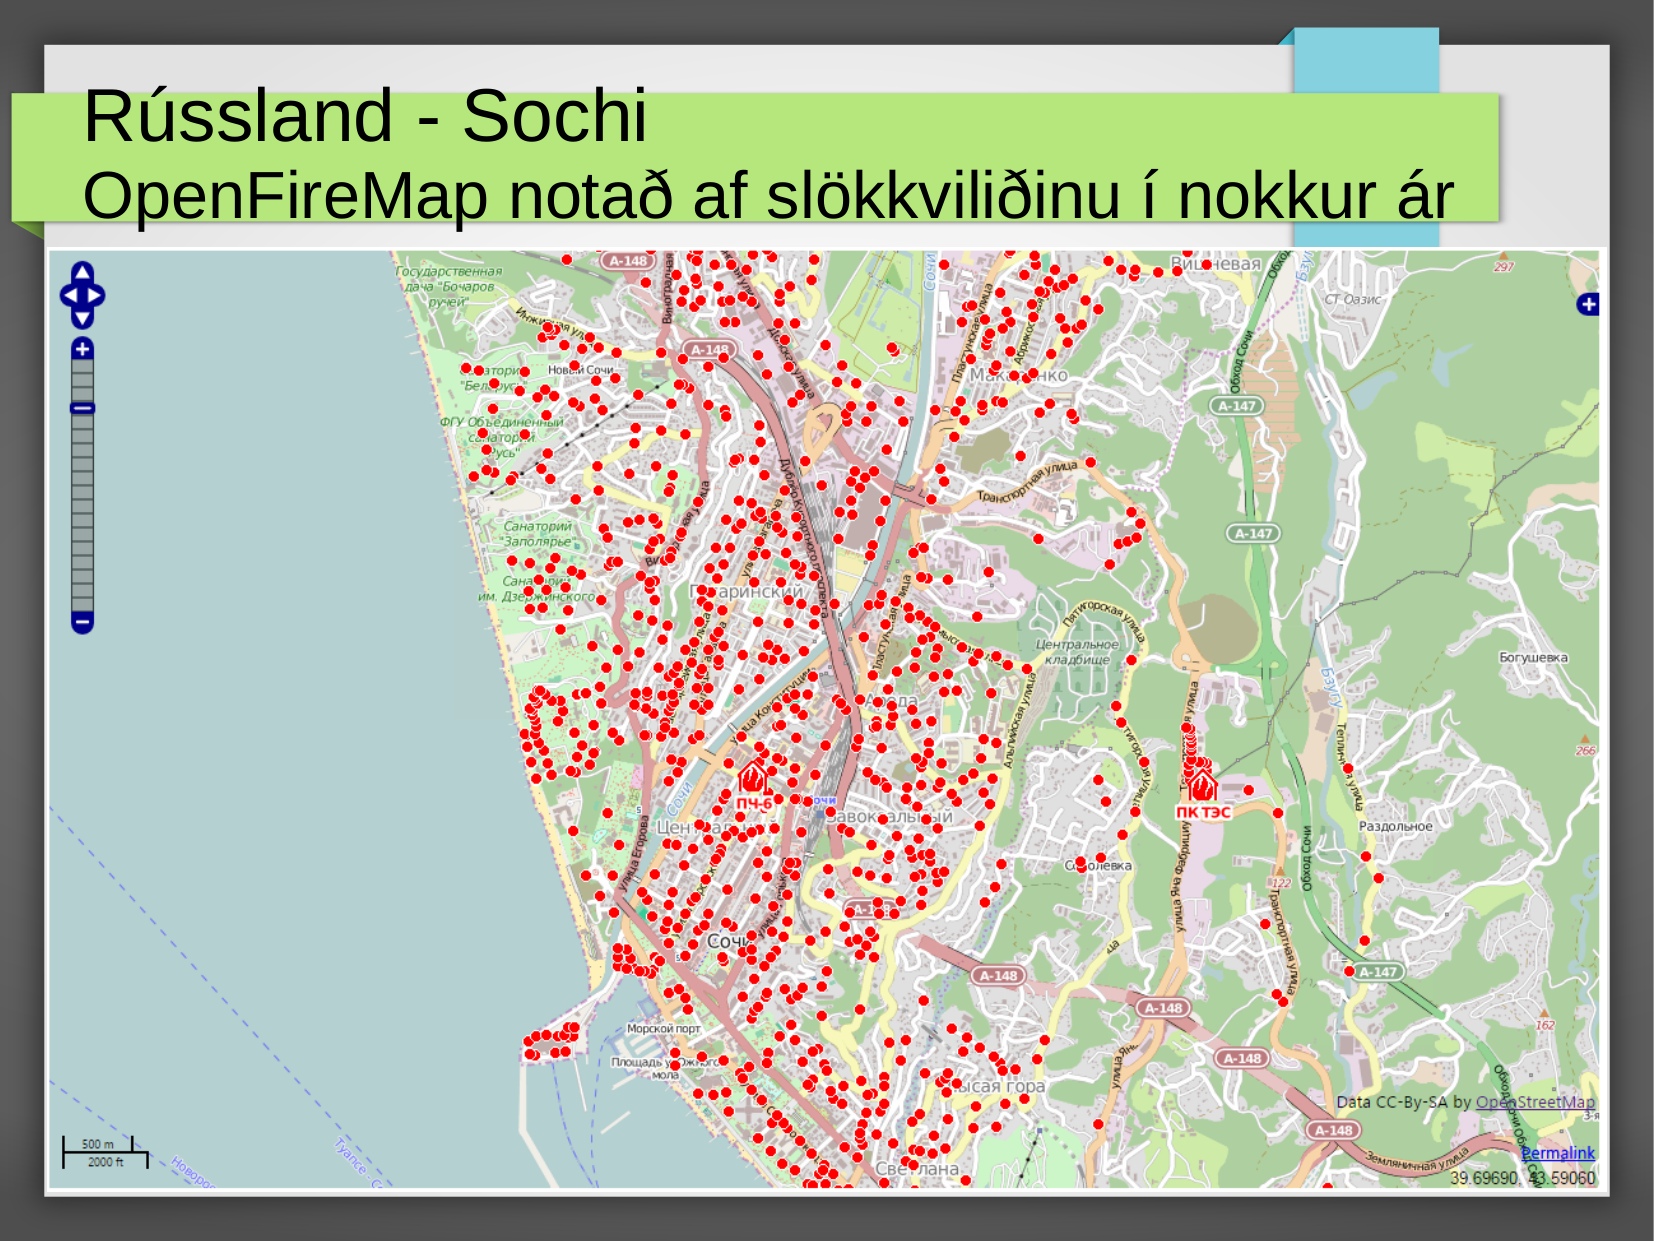

# Rússland - Sochi OpenFireMap notað af slökkviliðinu í nokkur ár